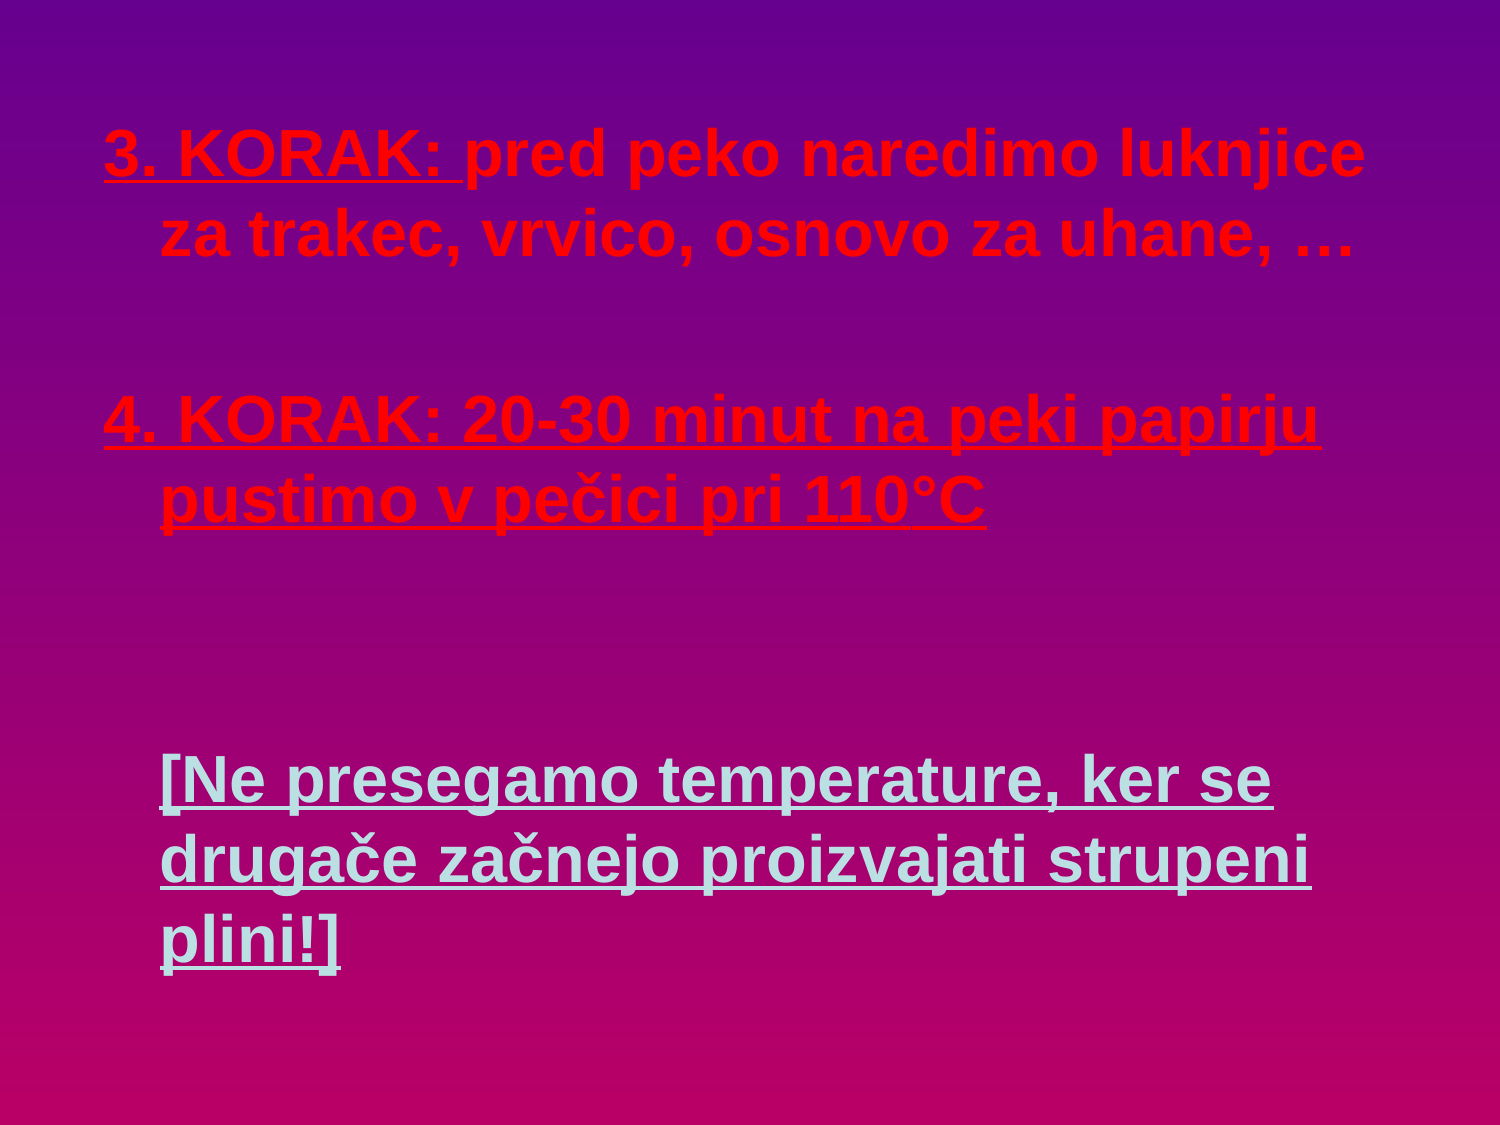

# 3. KORAK: pred peko naredimo luknjice za trakec, vrvico, osnovo za uhane, …
4. KORAK: 20-30 minut na peki papirju pustimo v pečici pri 110°C
 [Ne presegamo temperature, ker se drugače začnejo proizvajati strupeni plini!]